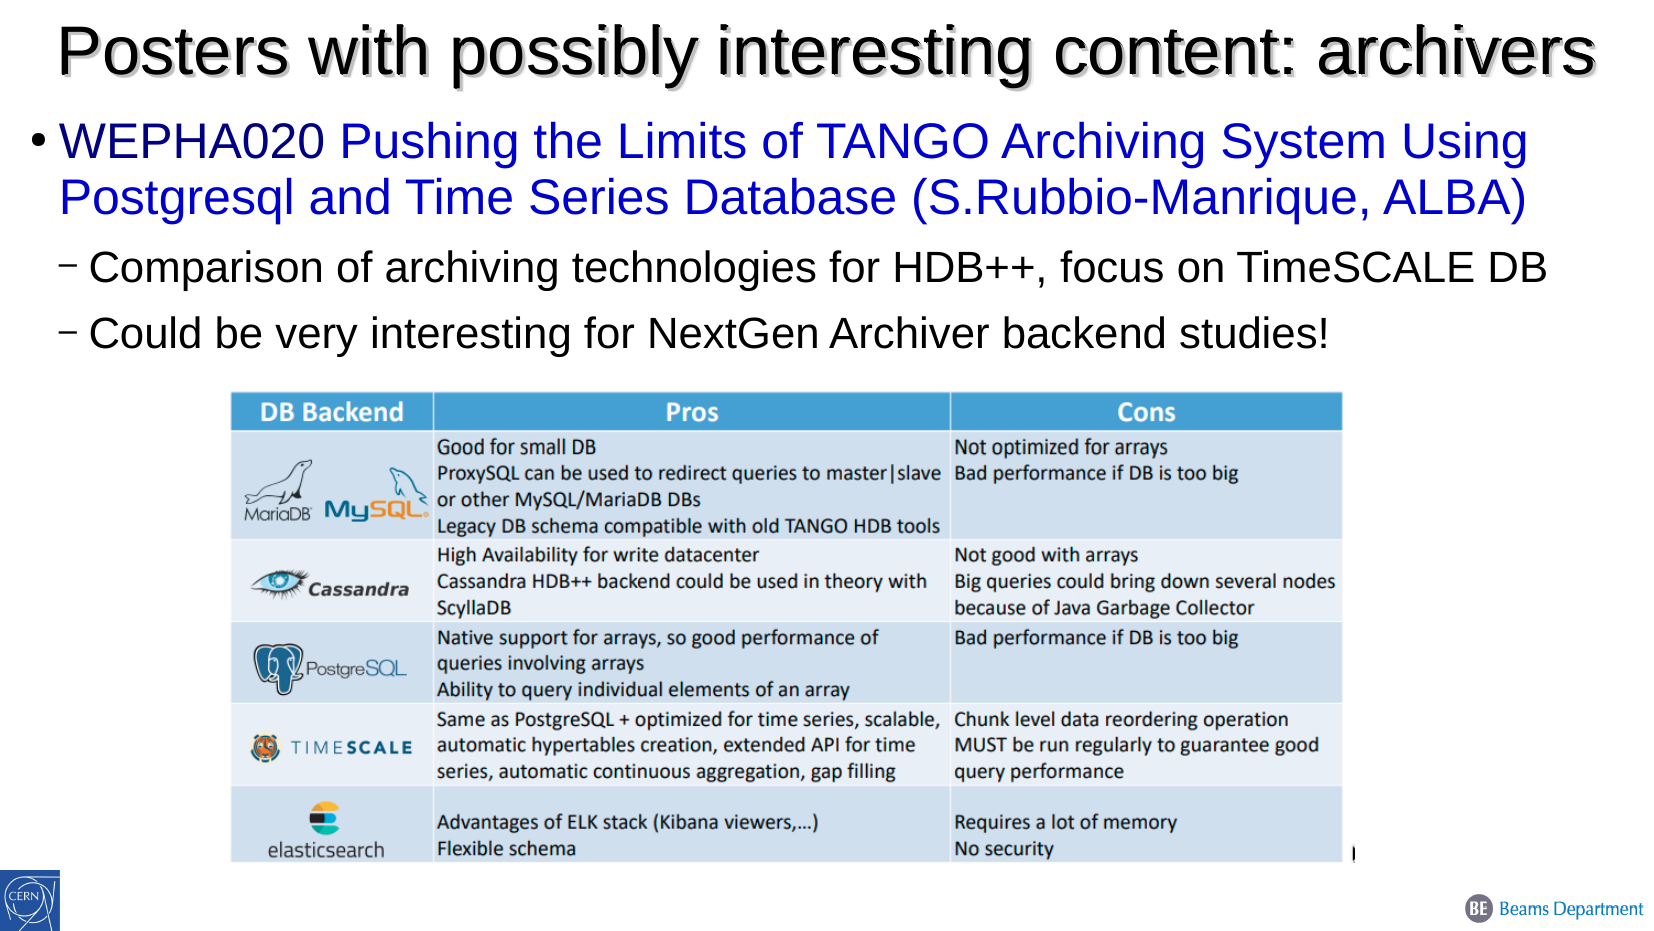

# Posters with possibly interesting content: archivers
WEPHA020 Pushing the Limits of TANGO Archiving System Using Postgresql and Time Series Database (S.Rubbio-Manrique, ALBA)
Comparison of archiving technologies for HDB++, focus on TimeSCALE DB
Could be very interesting for NextGen Archiver backend studies!